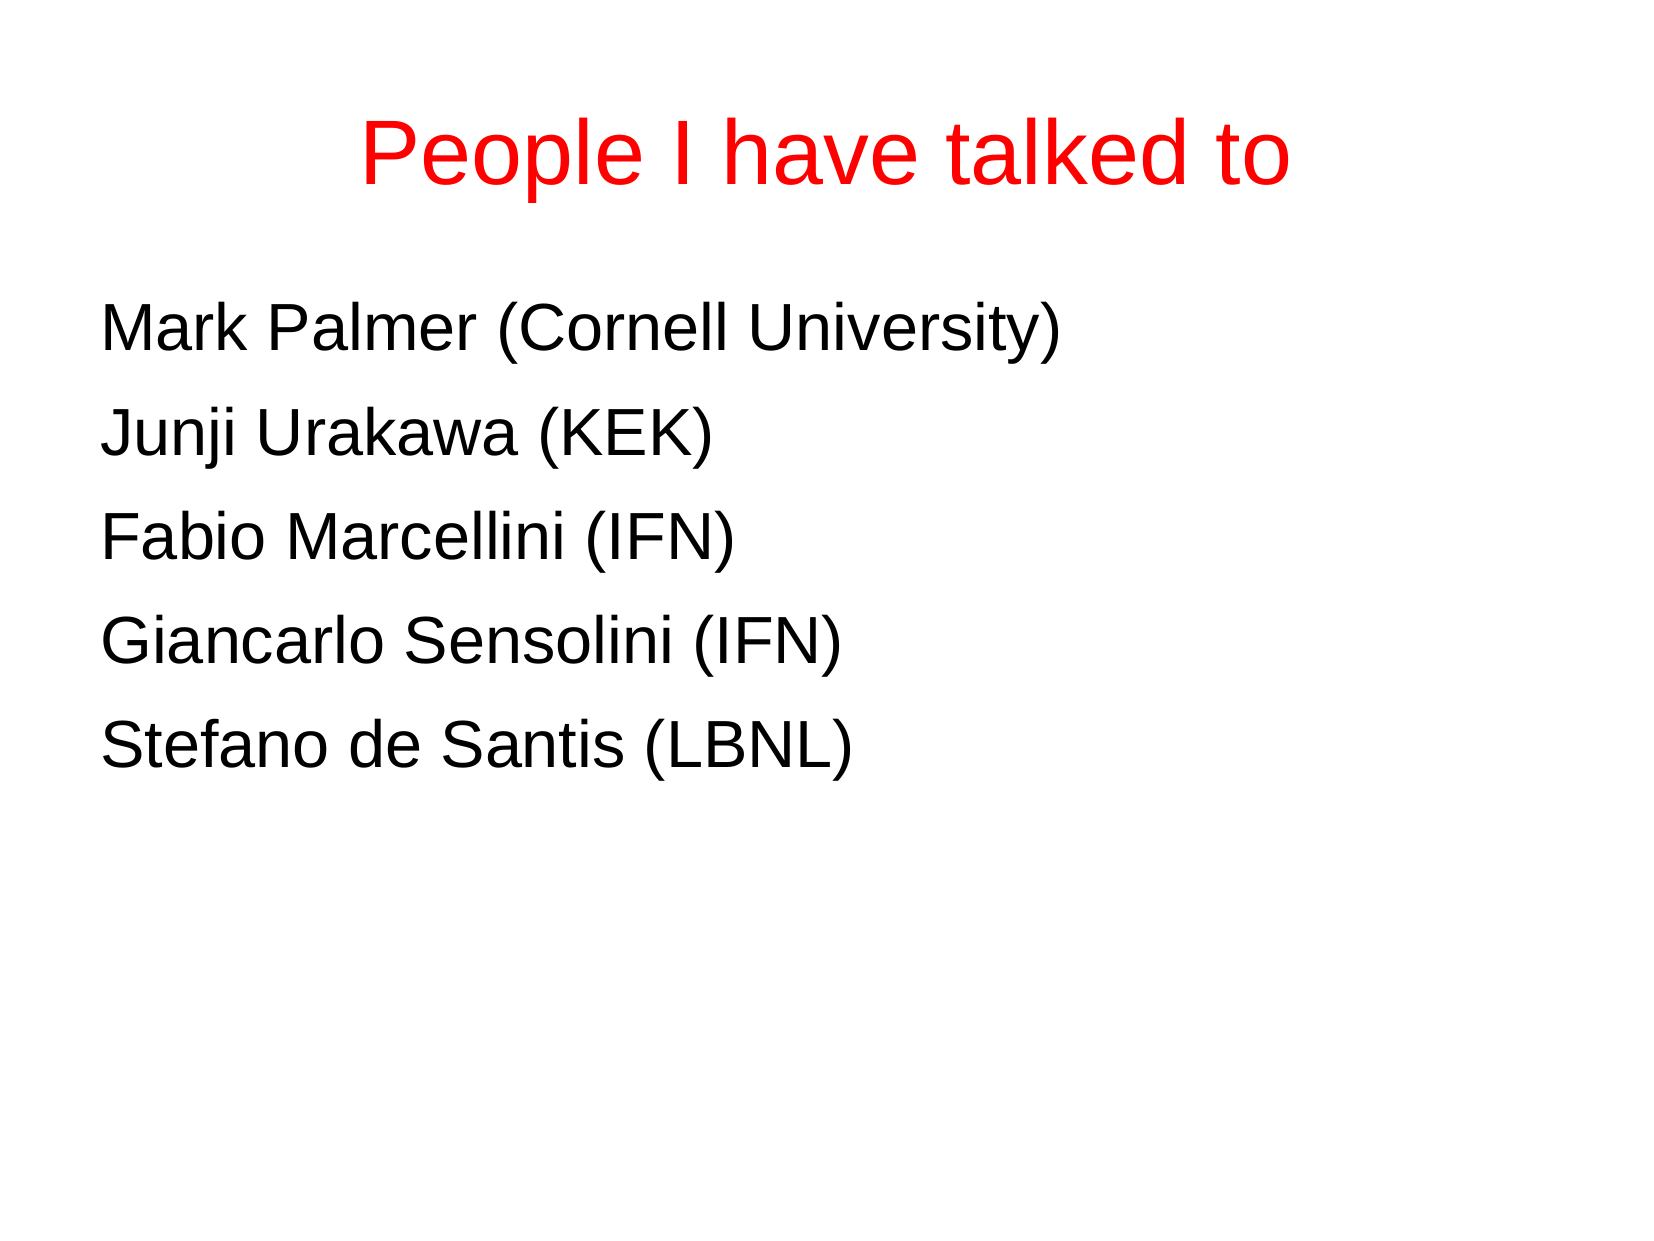

# People I have talked to
Mark Palmer (Cornell University)
Junji Urakawa (KEK)
Fabio Marcellini (IFN)
Giancarlo Sensolini (IFN)
Stefano de Santis (LBNL)